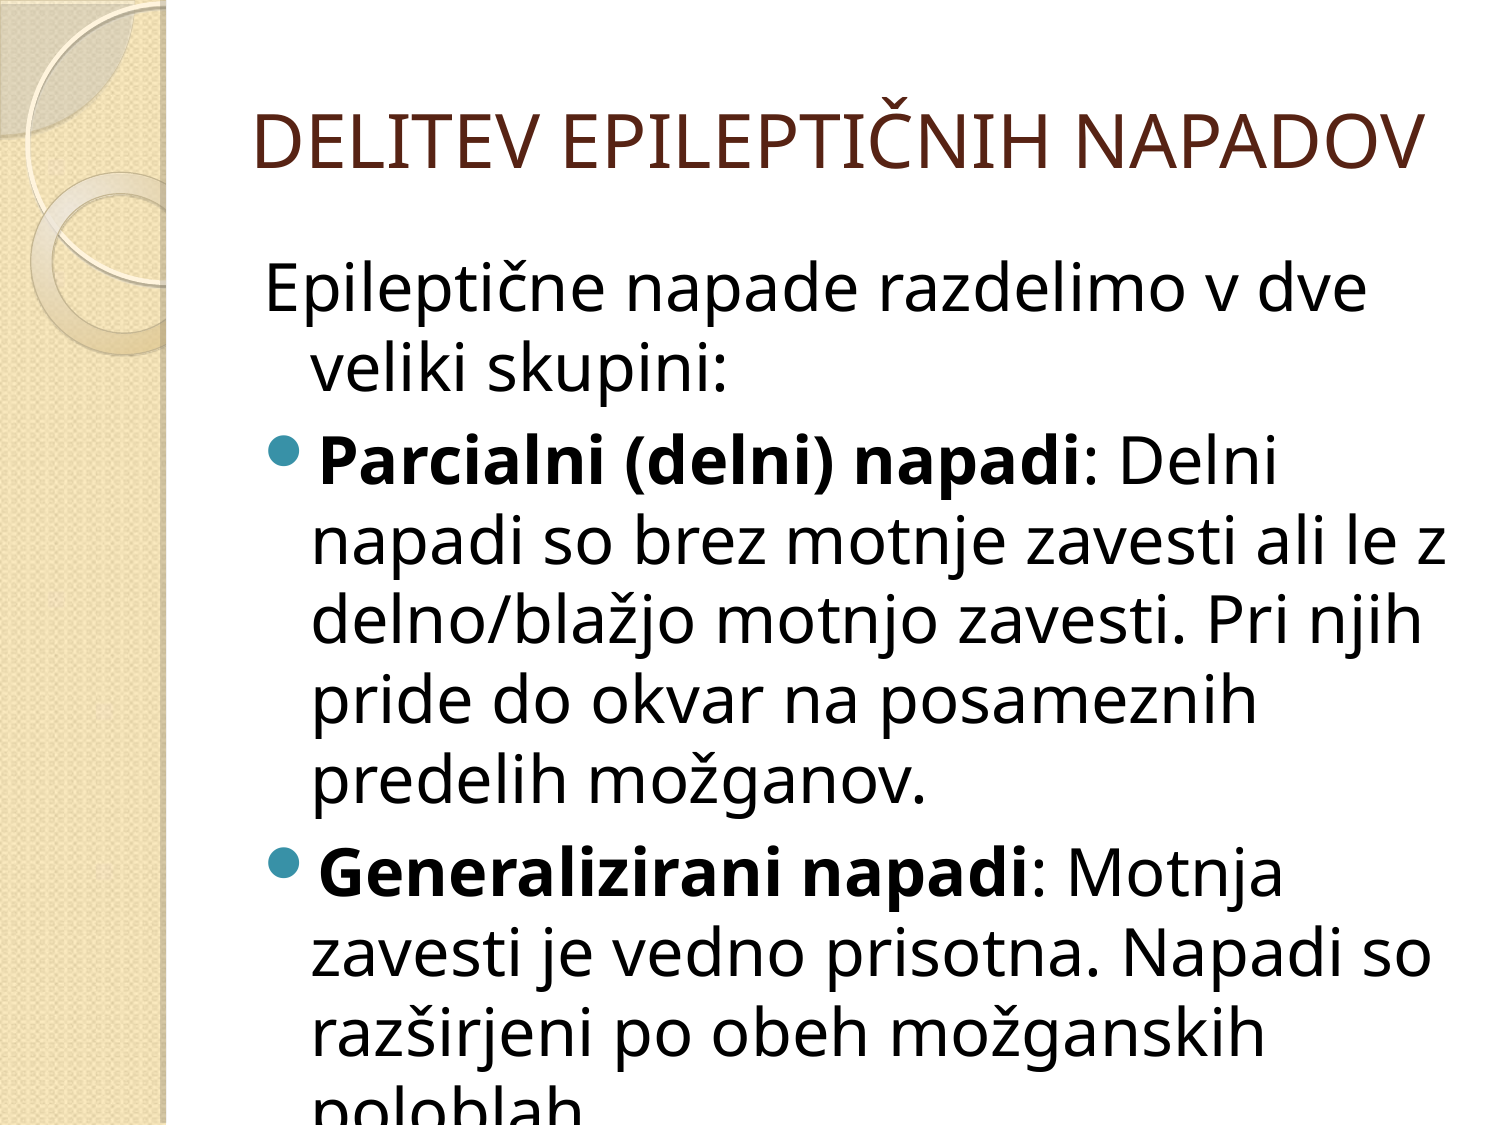

# DELITEV EPILEPTIČNIH NAPADOV
Epileptične napade razdelimo v dve veliki skupini:
Parcialni (delni) napadi: Delni napadi so brez motnje zavesti ali le z delno/blažjo motnjo zavesti. Pri njih pride do okvar na posameznih predelih možganov.
Generalizirani napadi: Motnja zavesti je vedno prisotna. Napadi so razširjeni po obeh možganskih poloblah.